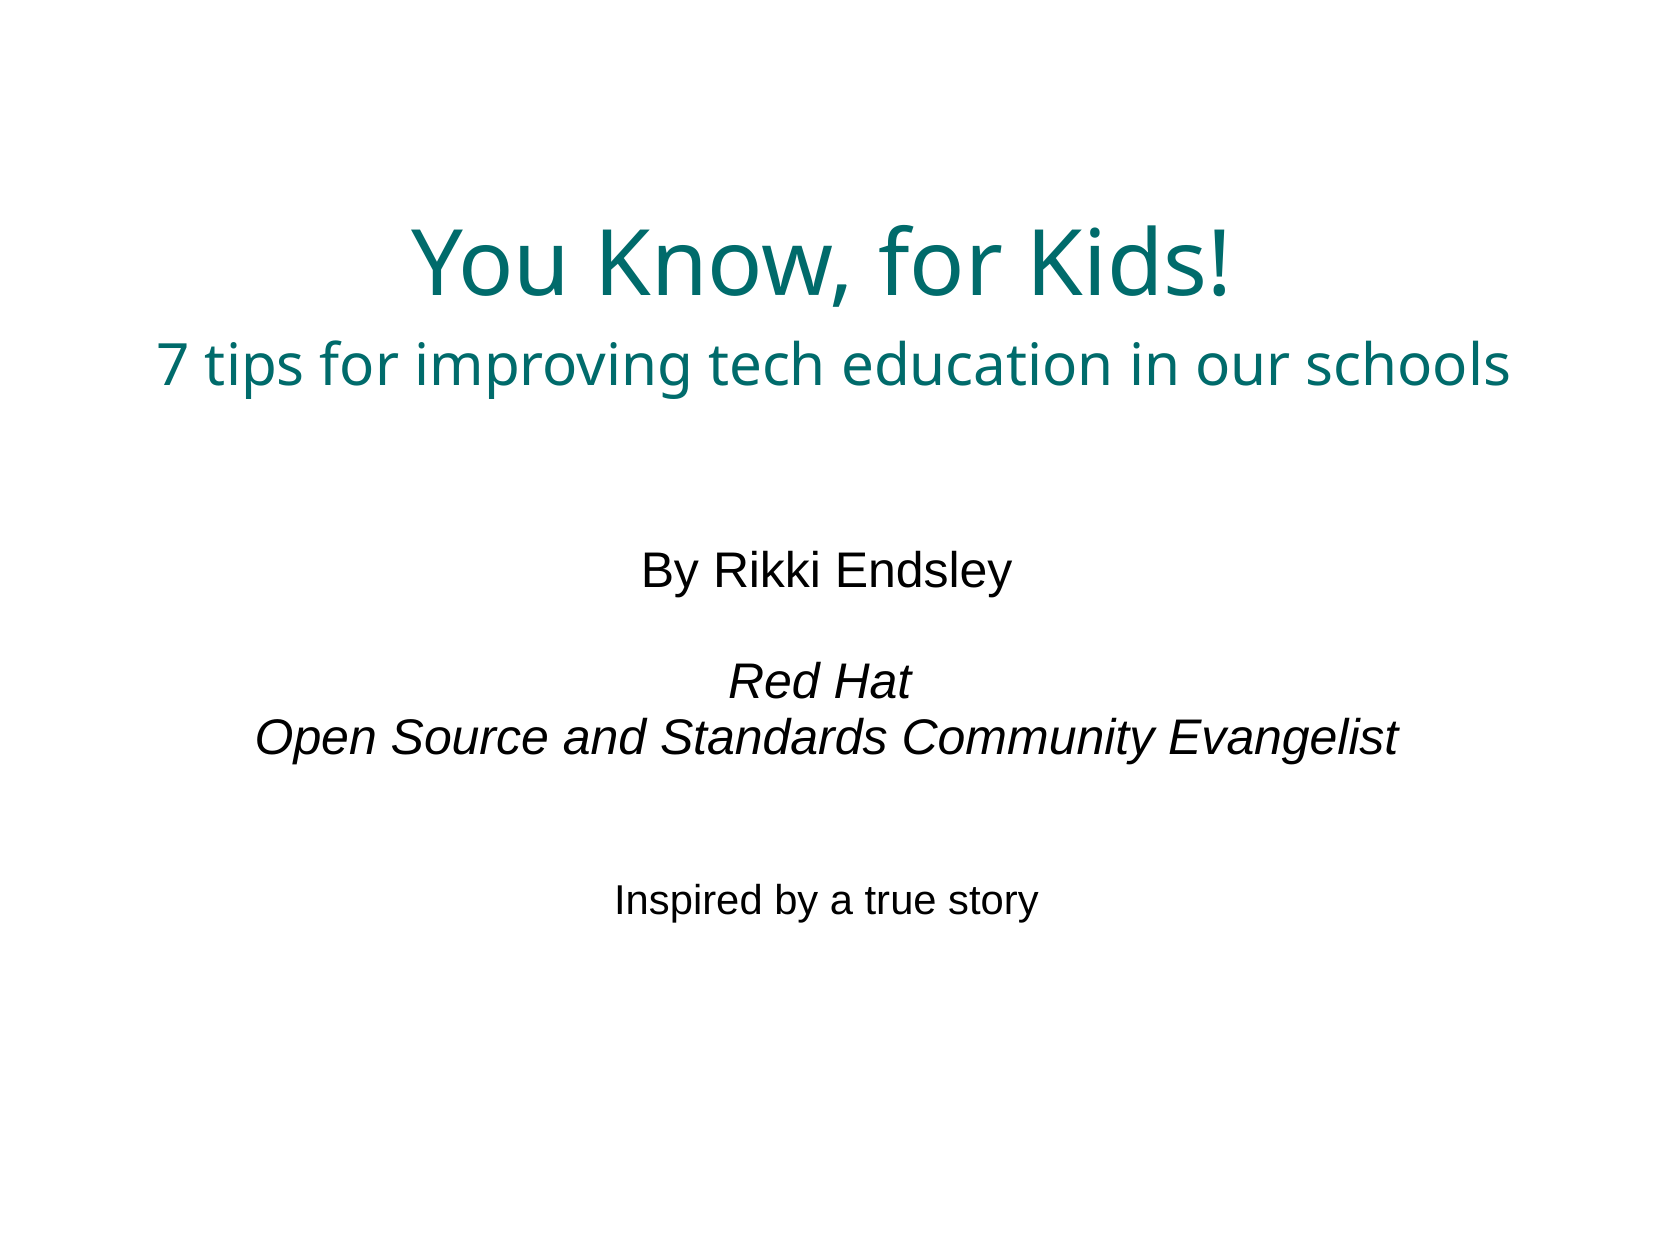

# You Know, for Kids! 7 tips for improving tech education in our schools
By Rikki Endsley
Red Hat
Open Source and Standards Community Evangelist
Inspired by a true story